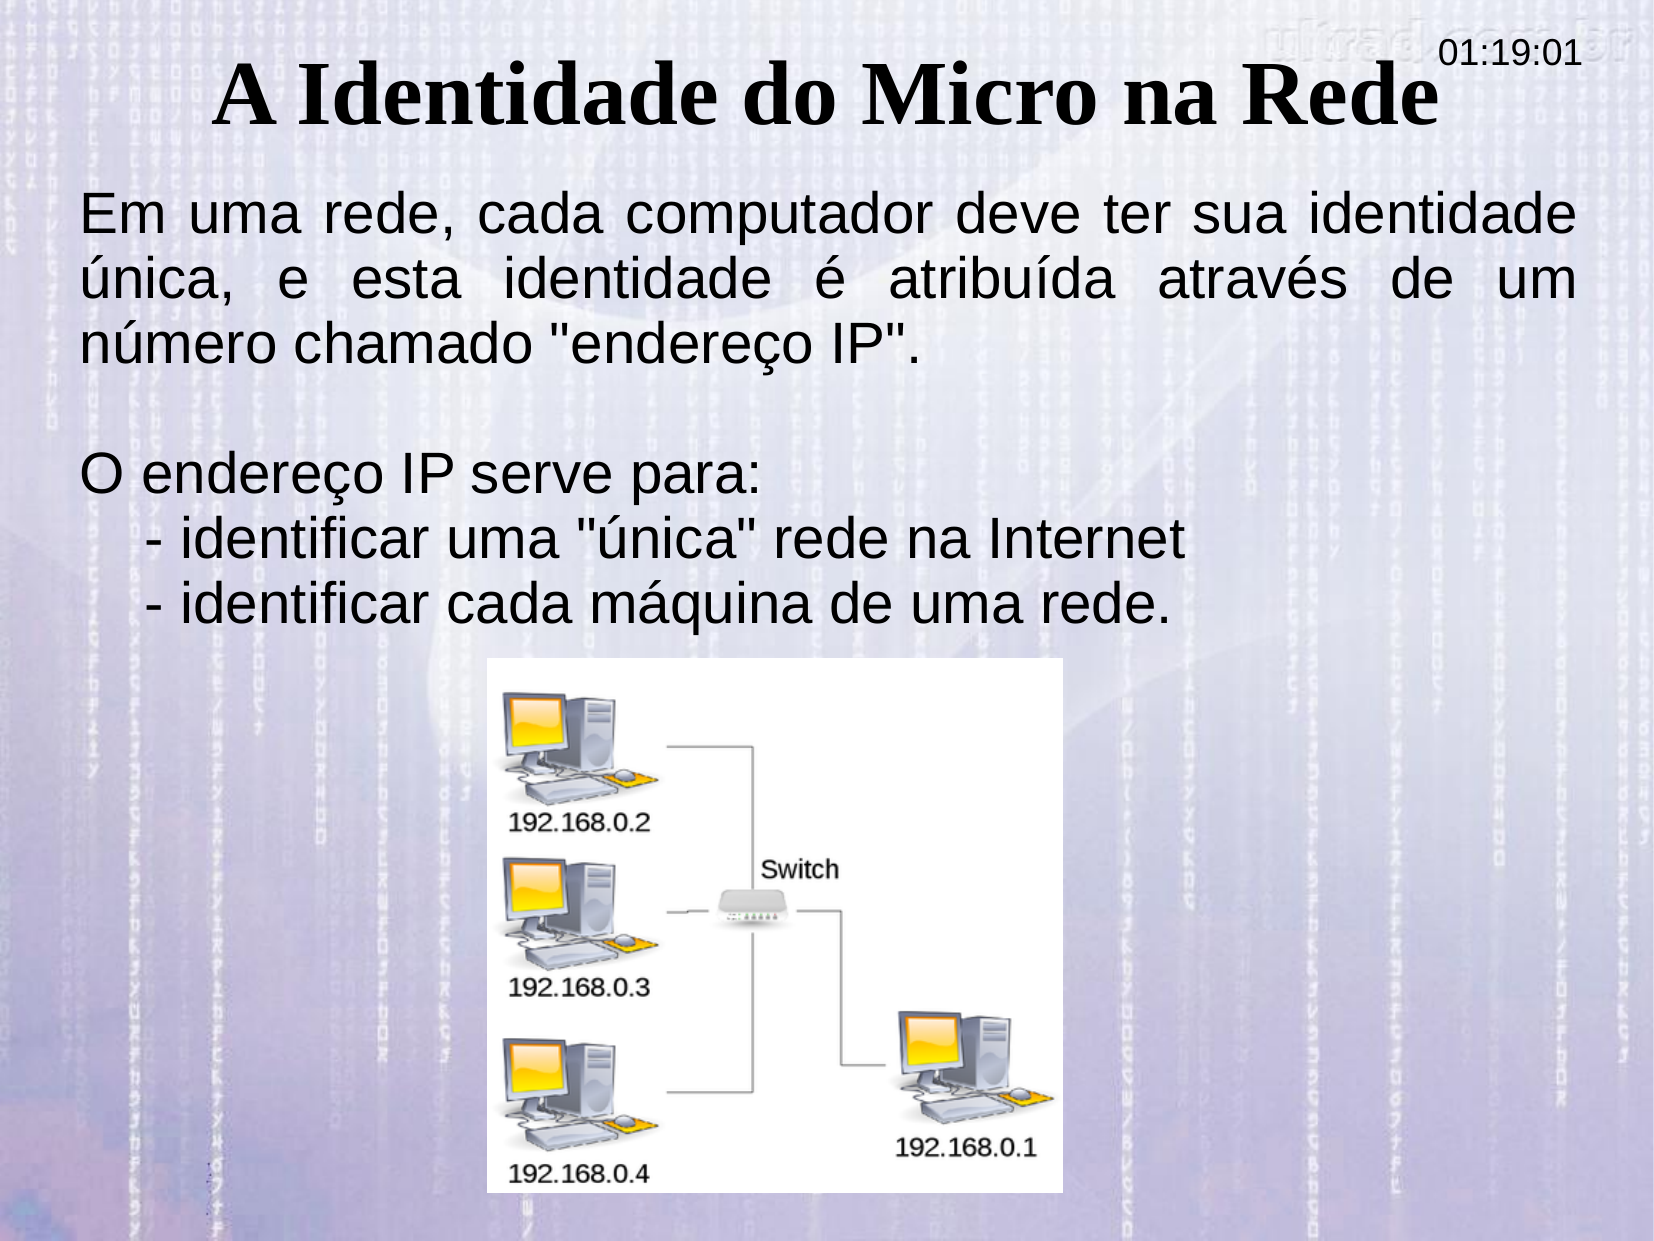

03:29:15
A Identidade do Micro na Rede
Em uma rede, cada computador deve ter sua identidade única, e esta identidade é atribuída através de um número chamado "endereço IP".
O endereço IP serve para:
 - identificar uma "única" rede na Internet
 - identificar cada máquina de uma rede.